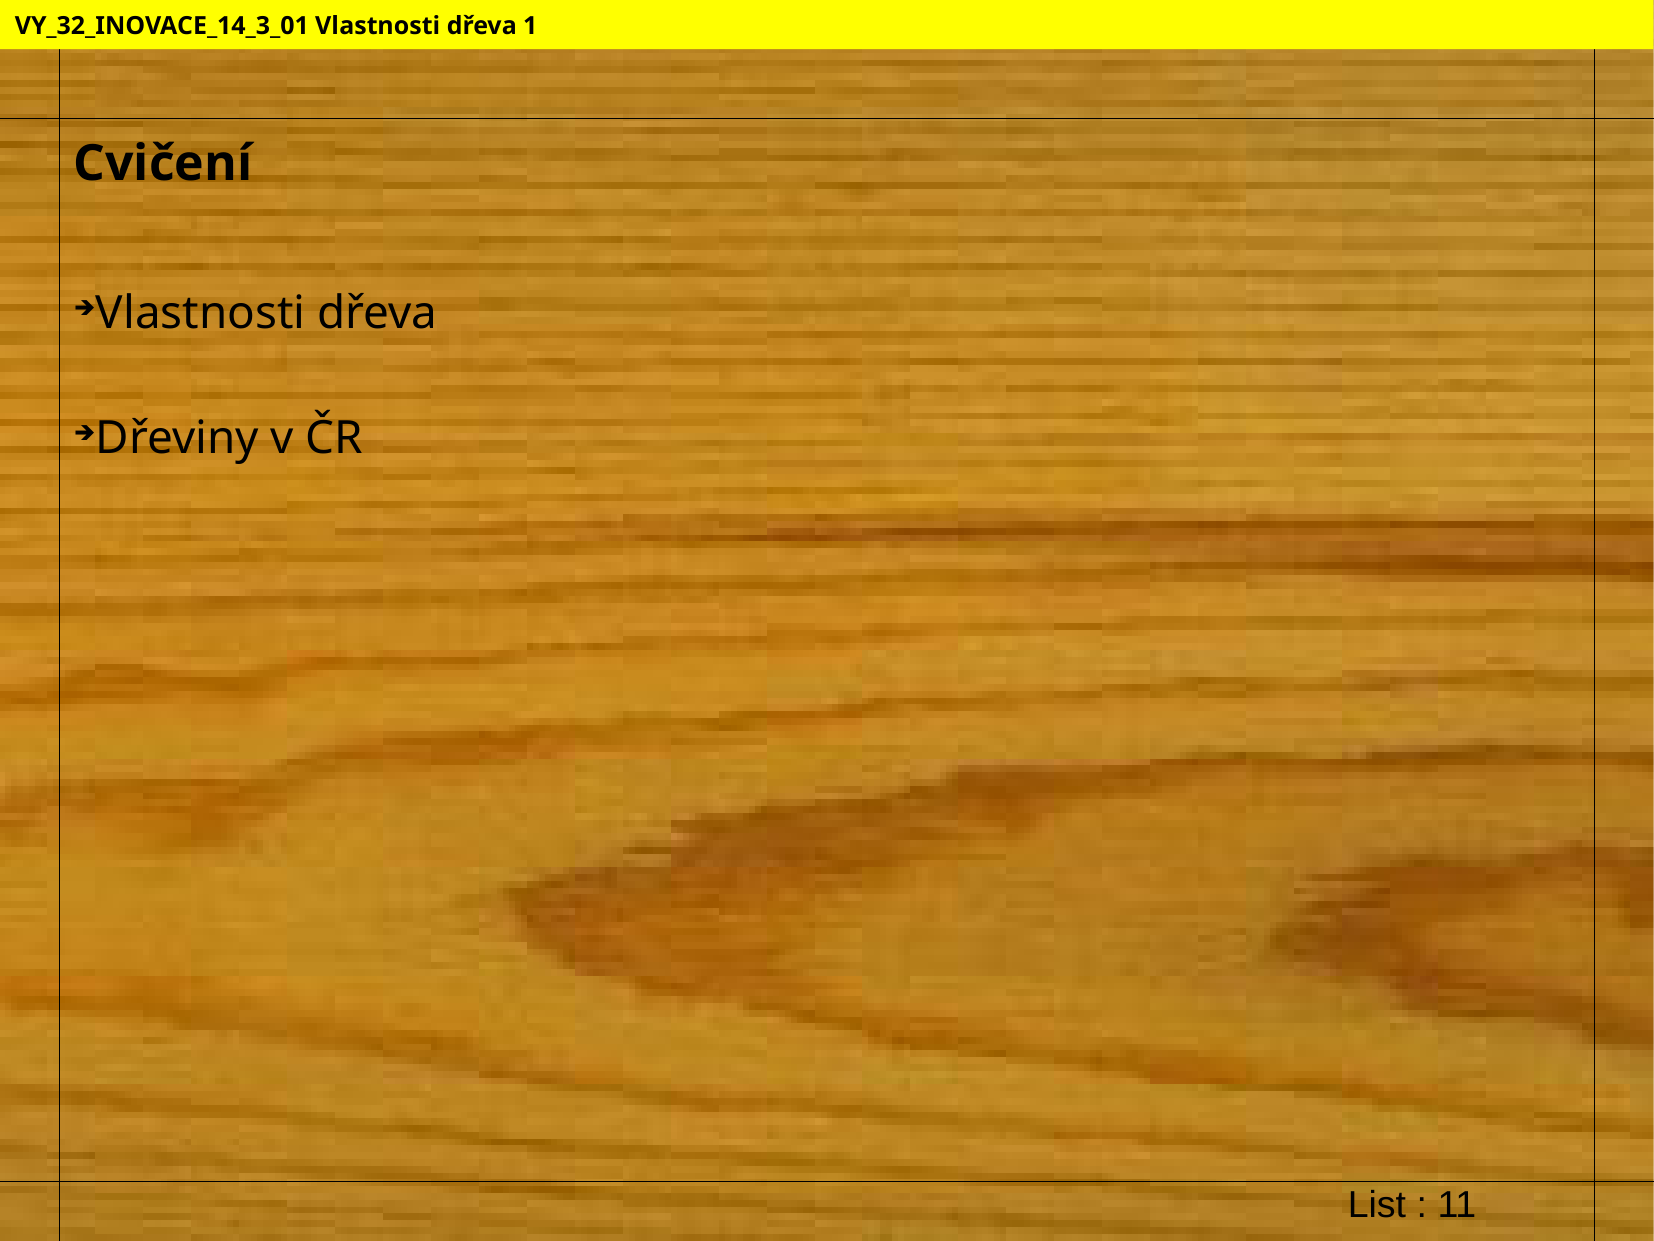

VY_32_INOVACE_14_3_01 Vlastnosti dřeva 1
Cvičení
Vlastnosti dřeva
Dřeviny v ČR
List :